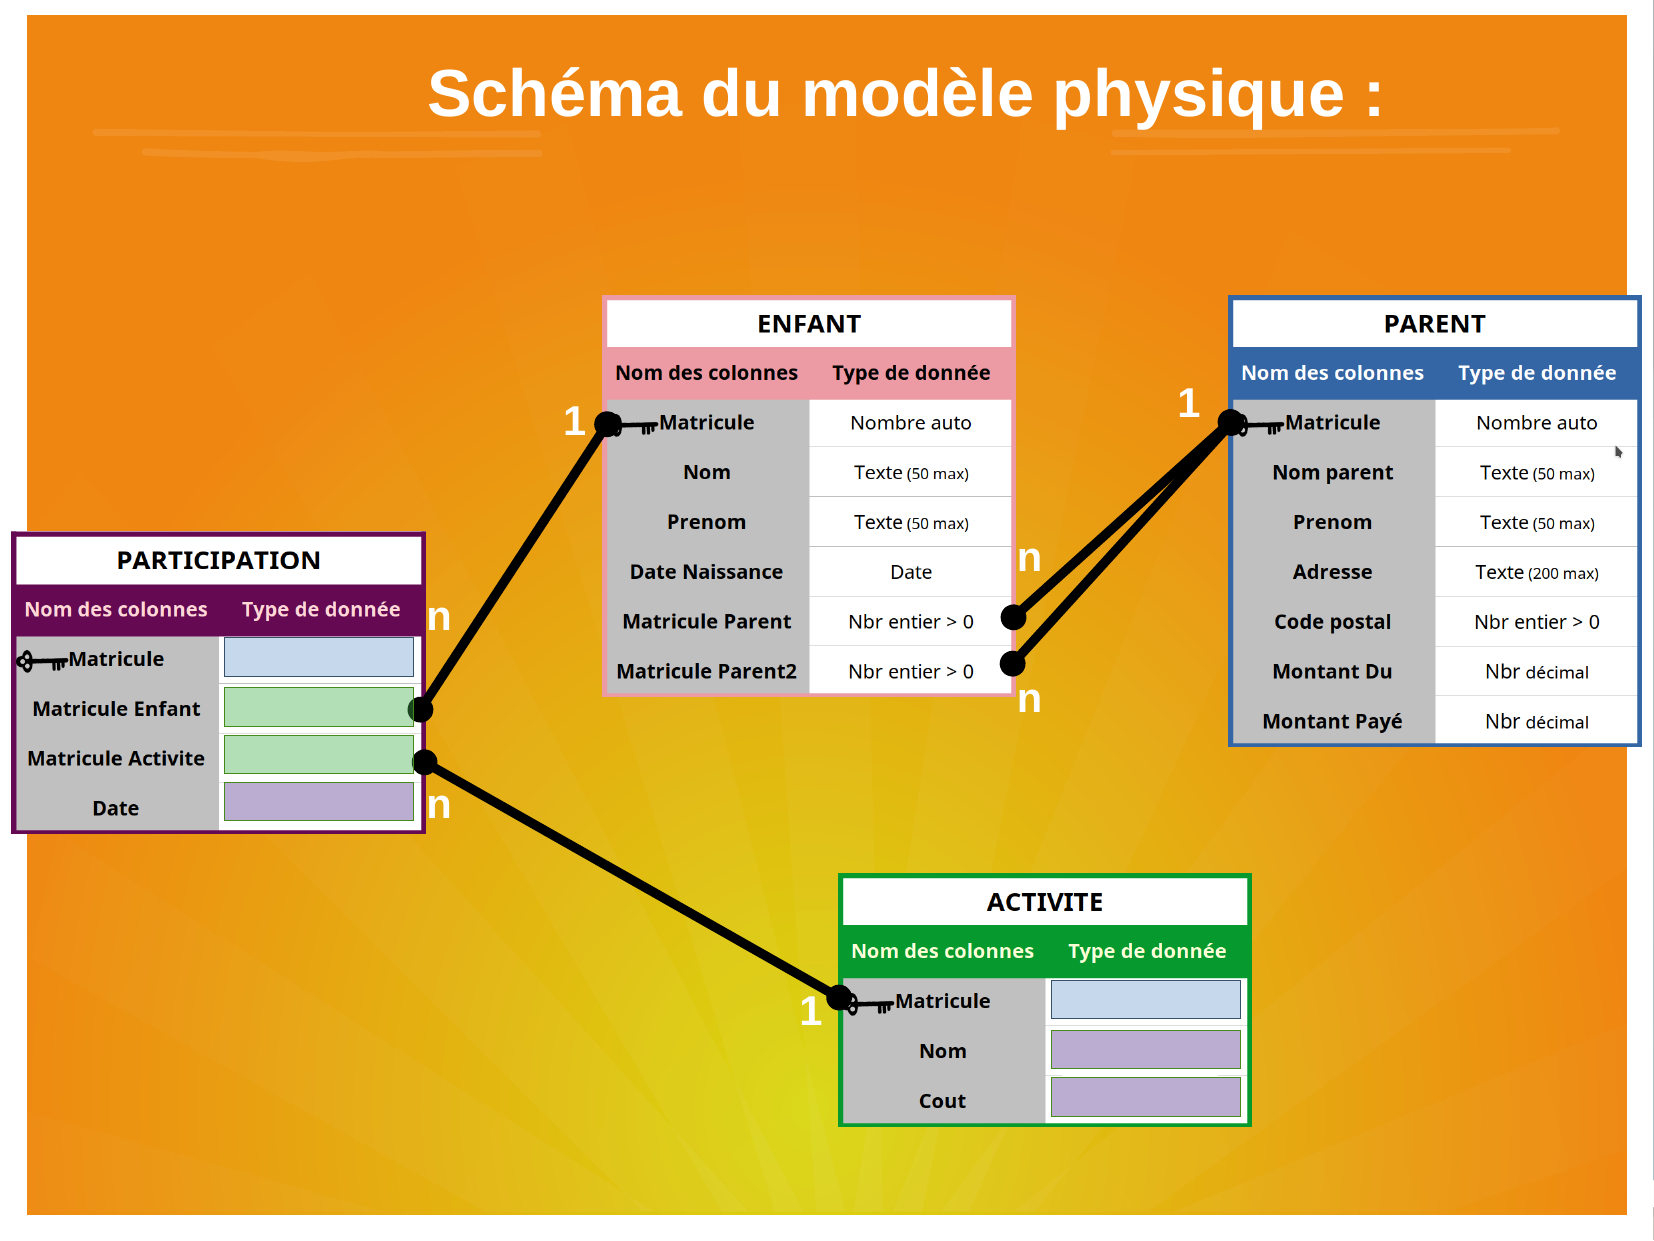

Schéma du modèle physique :
1
1
n
n
n
n
1